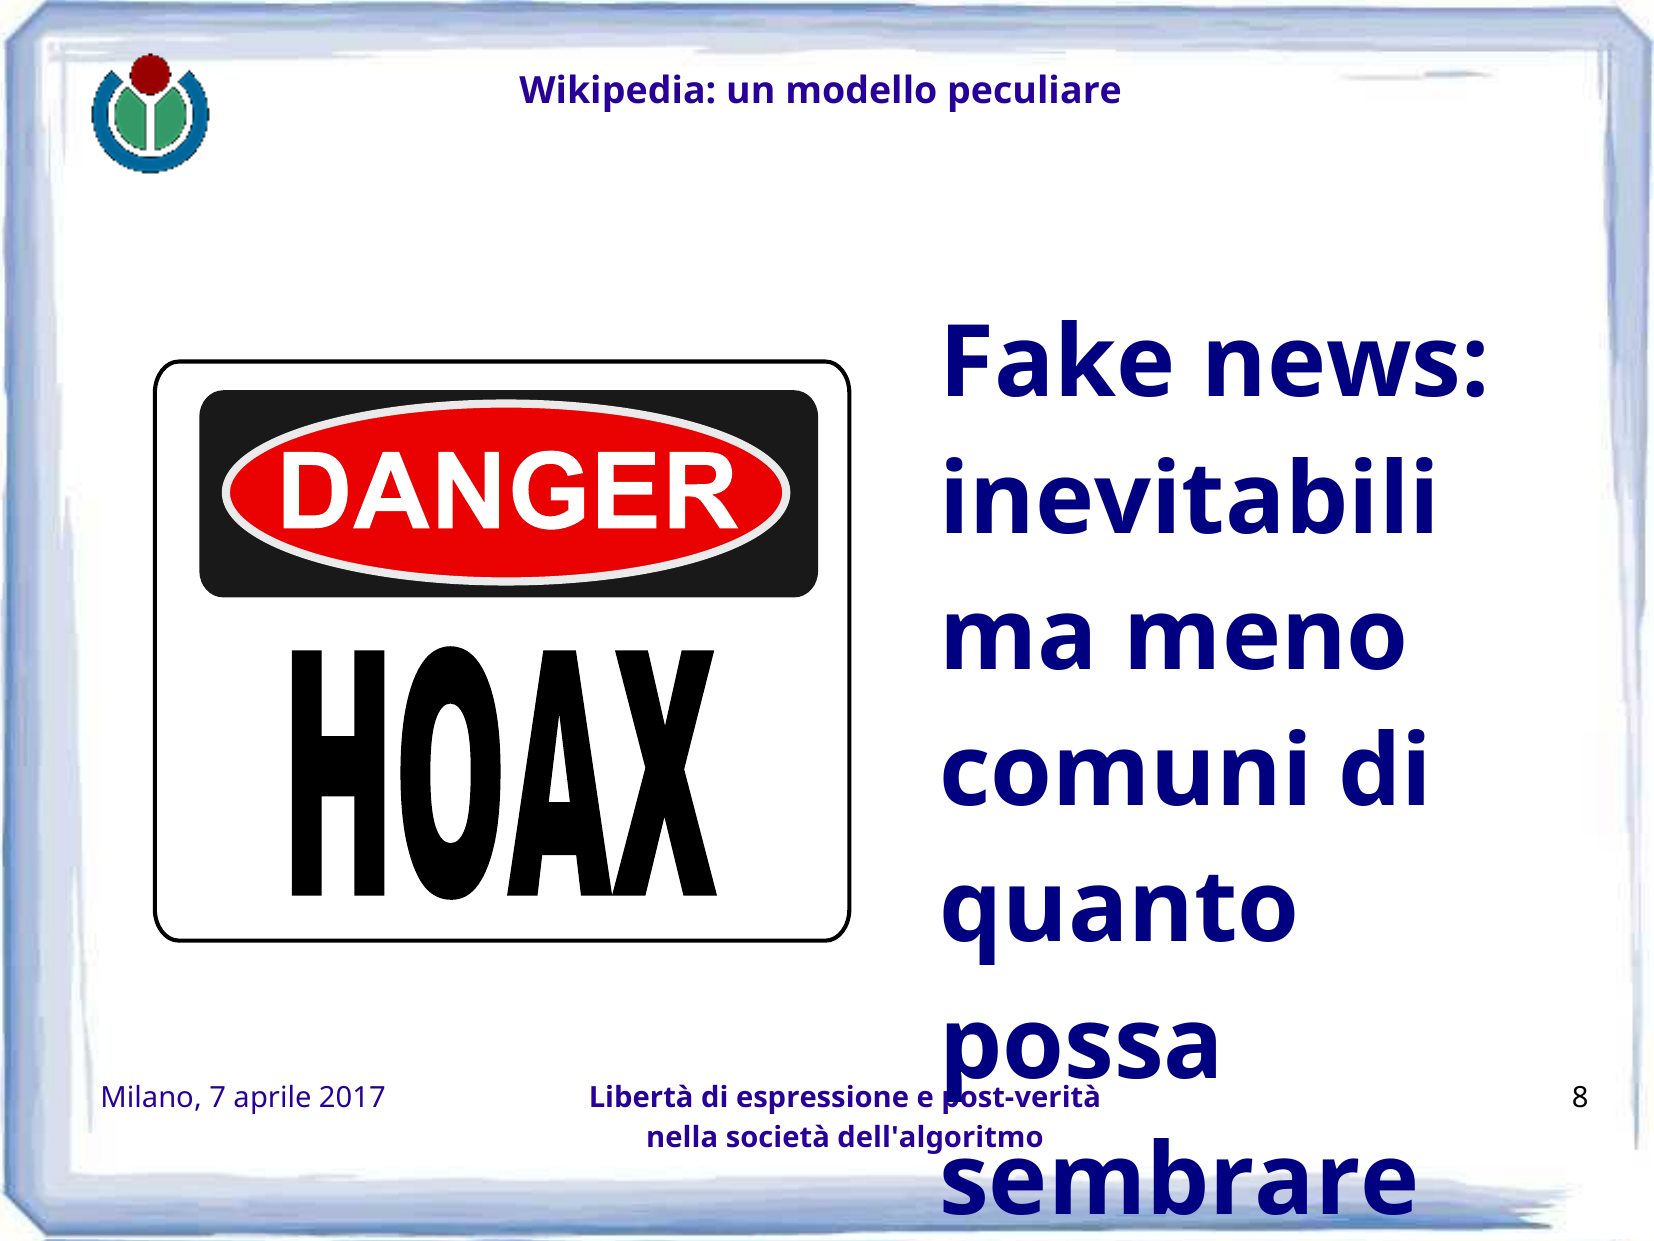

# Wikipedia: un modello peculiare
Fake news: inevitabili ma meno comuni di quanto possa sembrare
26 marzo 2010
EVPSI, Torino
8